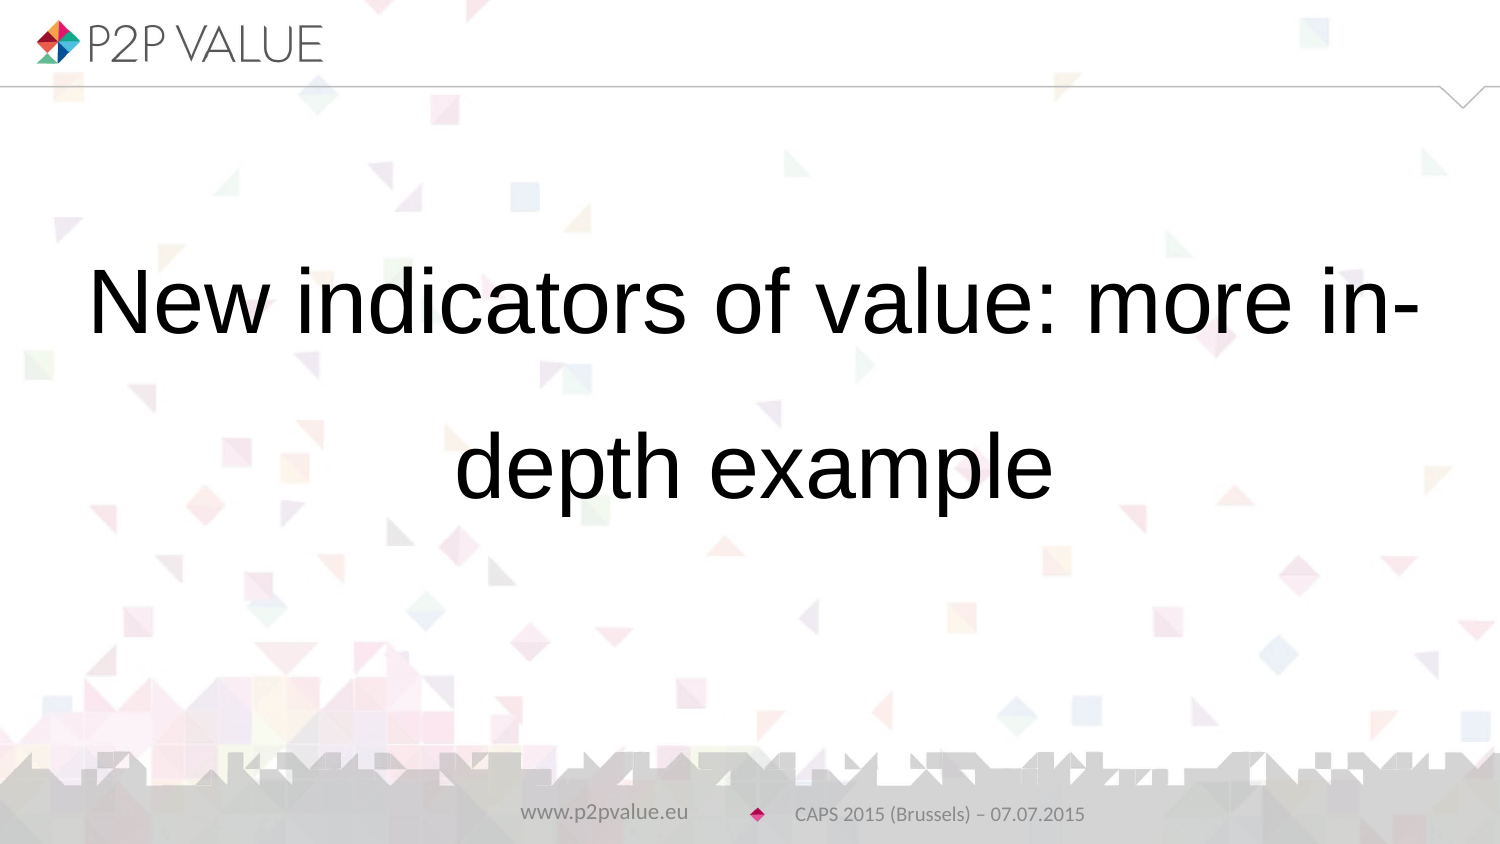

# New indicators of value: more in-depth example
www.p2pvalue.eu
CAPS 2015 (Brussels) – 07.07.2015